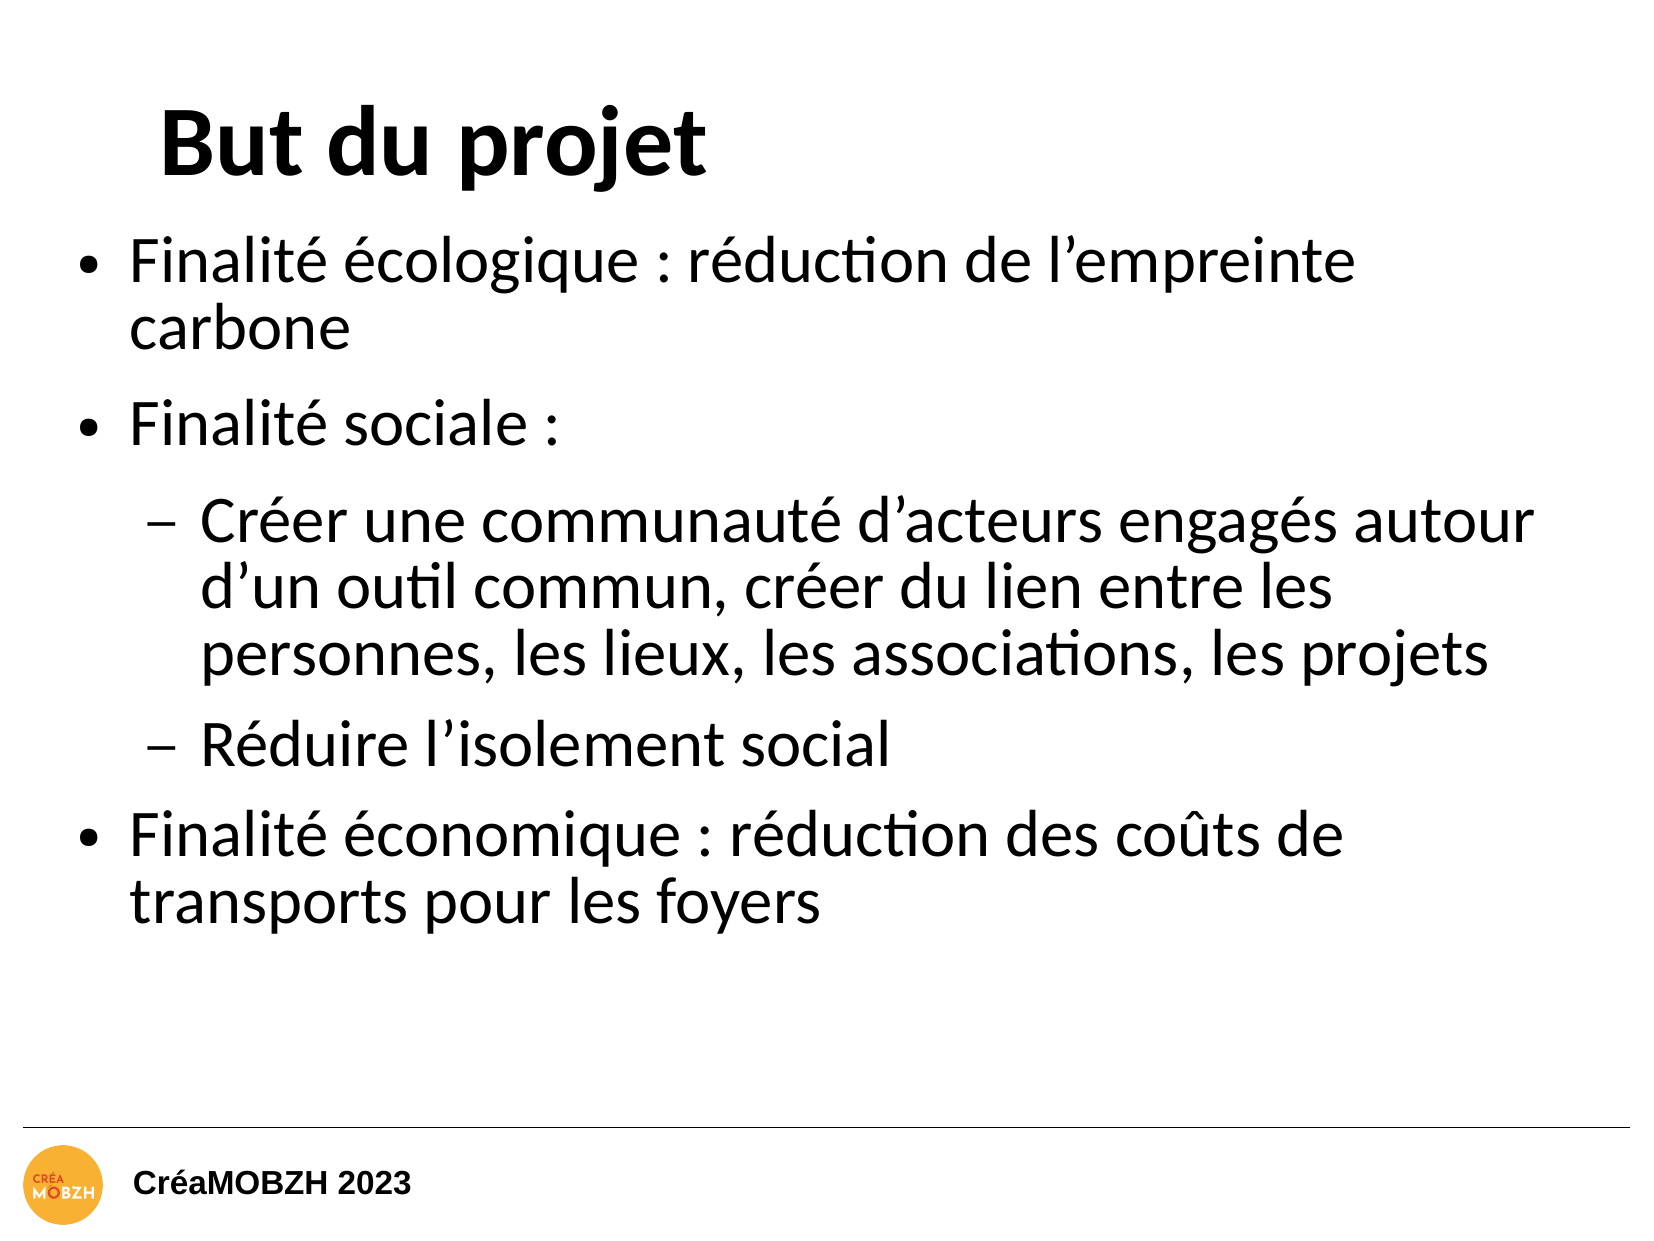

# But du projet
Finalité écologique : réduction de l’empreinte carbone
Finalité sociale :
Créer une communauté d’acteurs engagés autour d’un outil commun, créer du lien entre les personnes, les lieux, les associations, les projets
Réduire l’isolement social
Finalité économique : réduction des coûts de transports pour les foyers
CréaMOBZH 2023